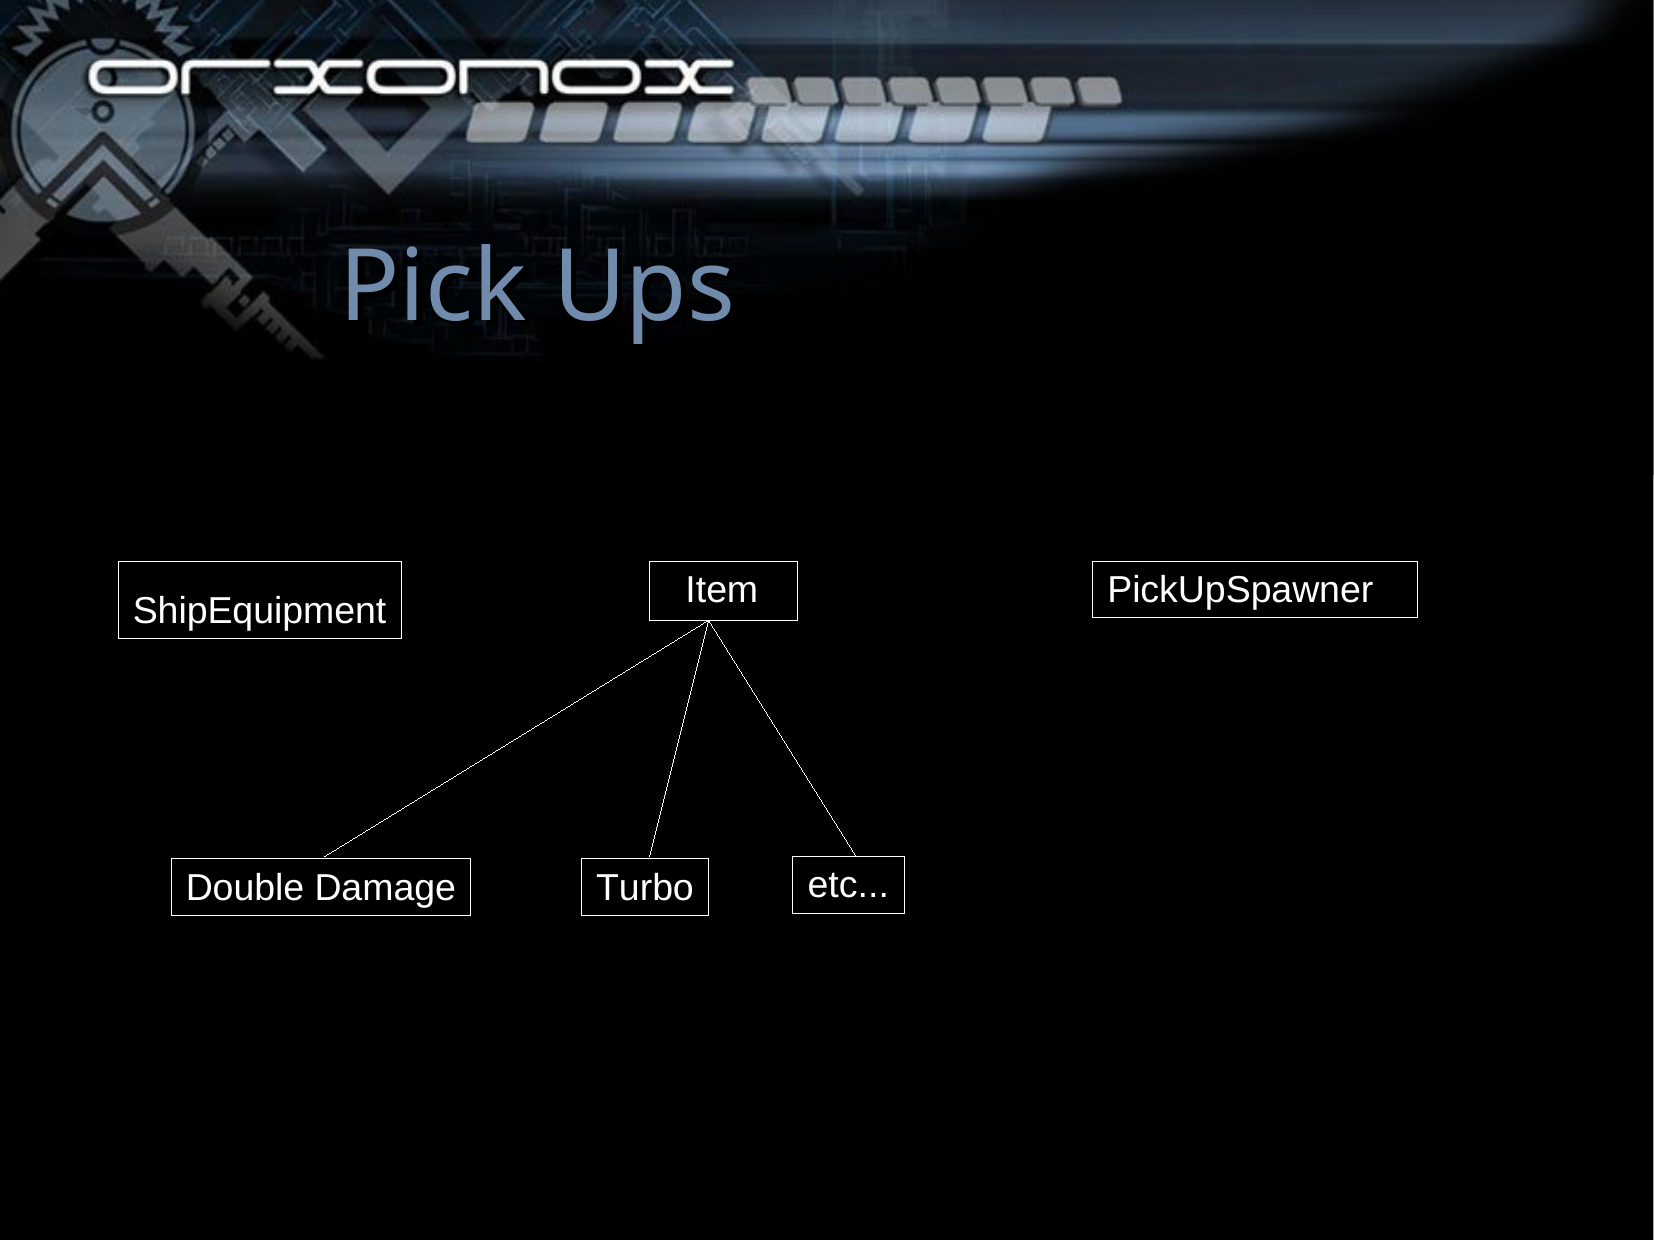

Pick Ups
ShipEquipment
 Item
PickUpSpawner
etc...
Double Damage
Turbo